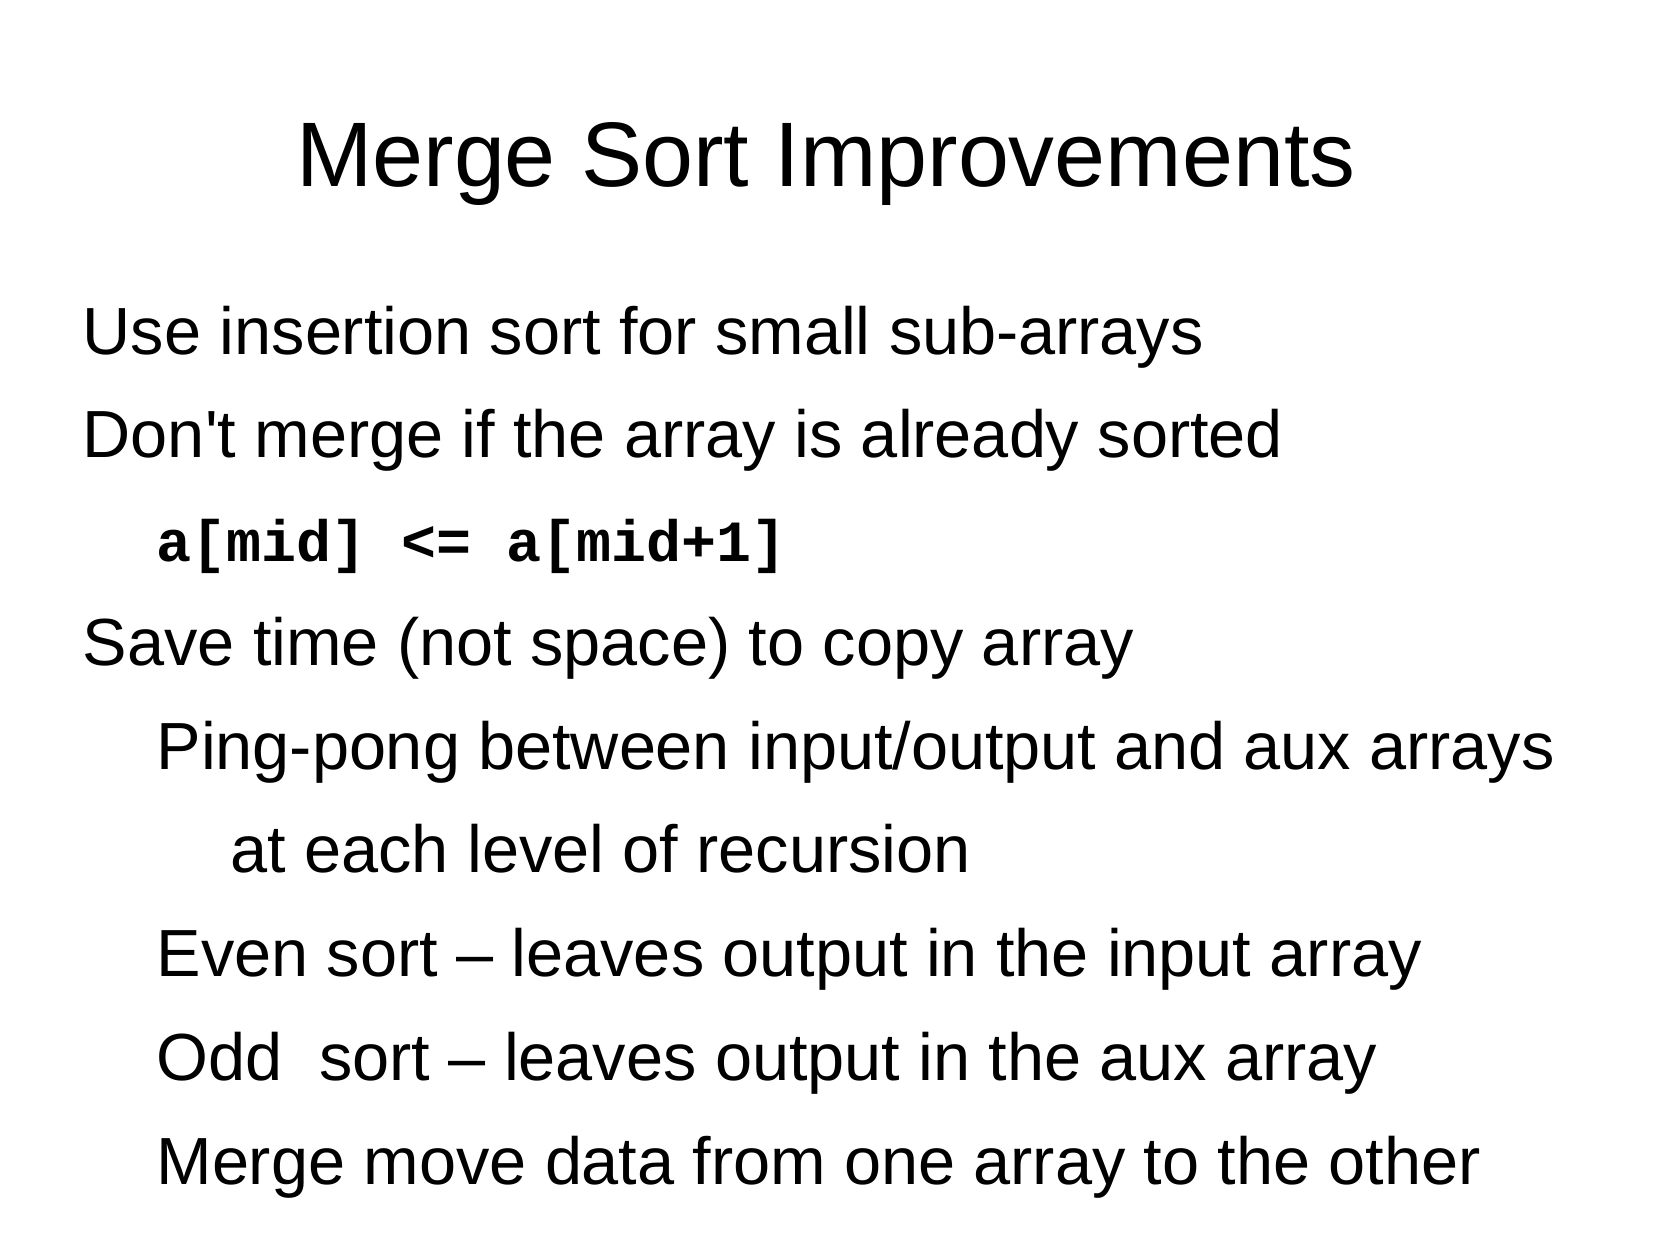

# Merge Sort Improvements
Use insertion sort for small sub-arrays
Don't merge if the array is already sorted
 a[mid] <= a[mid+1]
Save time (not space) to copy array
 Ping-pong between input/output and aux arrays
 at each level of recursion
 Even sort – leaves output in the input array
 Odd sort – leaves output in the aux array
 Merge move data from one array to the other